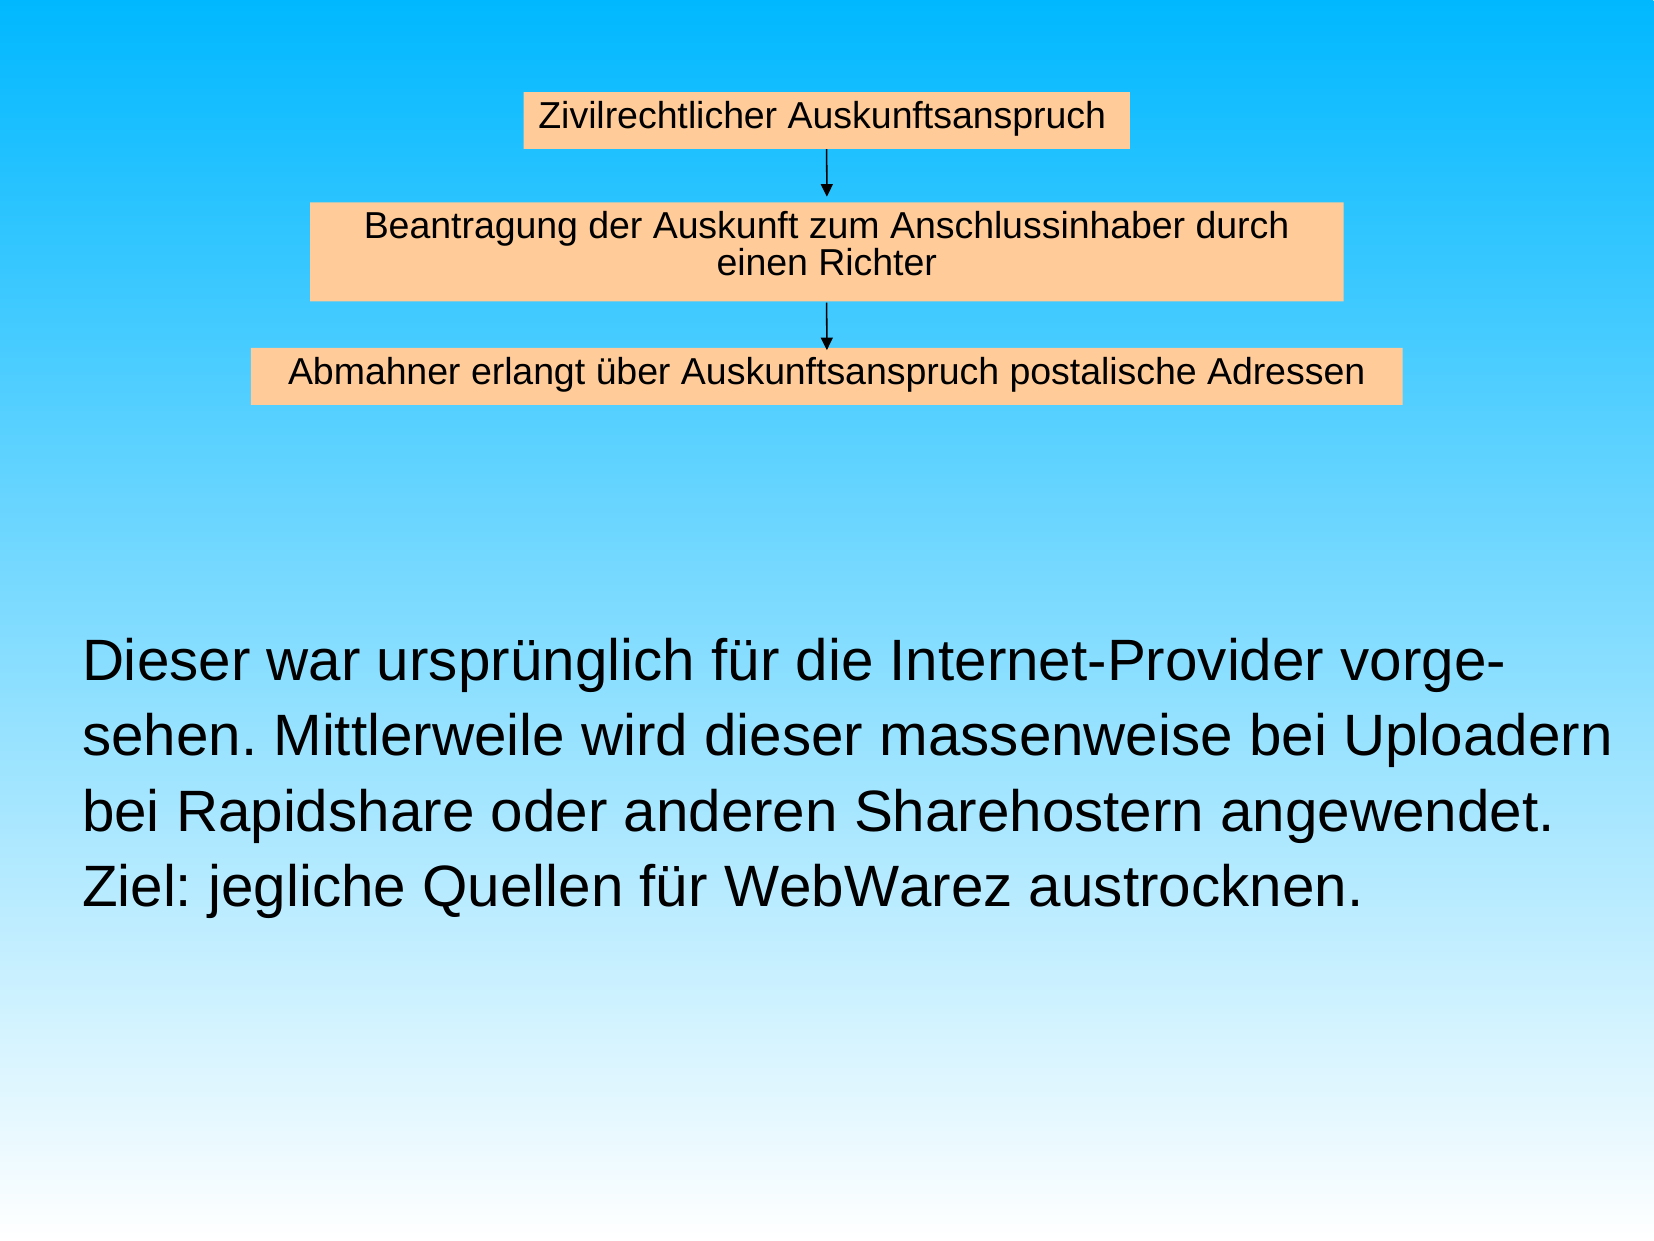

Zivilrechtlicher Auskunftsanspruch
Beantragung der Auskunft zum Anschlussinhaber durch
einen Richter
Abmahner erlangt über Auskunftsanspruch postalische Adressen
Dieser war ursprünglich für die Internet-Provider vorge-
sehen. Mittlerweile wird dieser massenweise bei Uploadern
bei Rapidshare oder anderen Sharehostern angewendet.
Ziel: jegliche Quellen für WebWarez austrocknen.